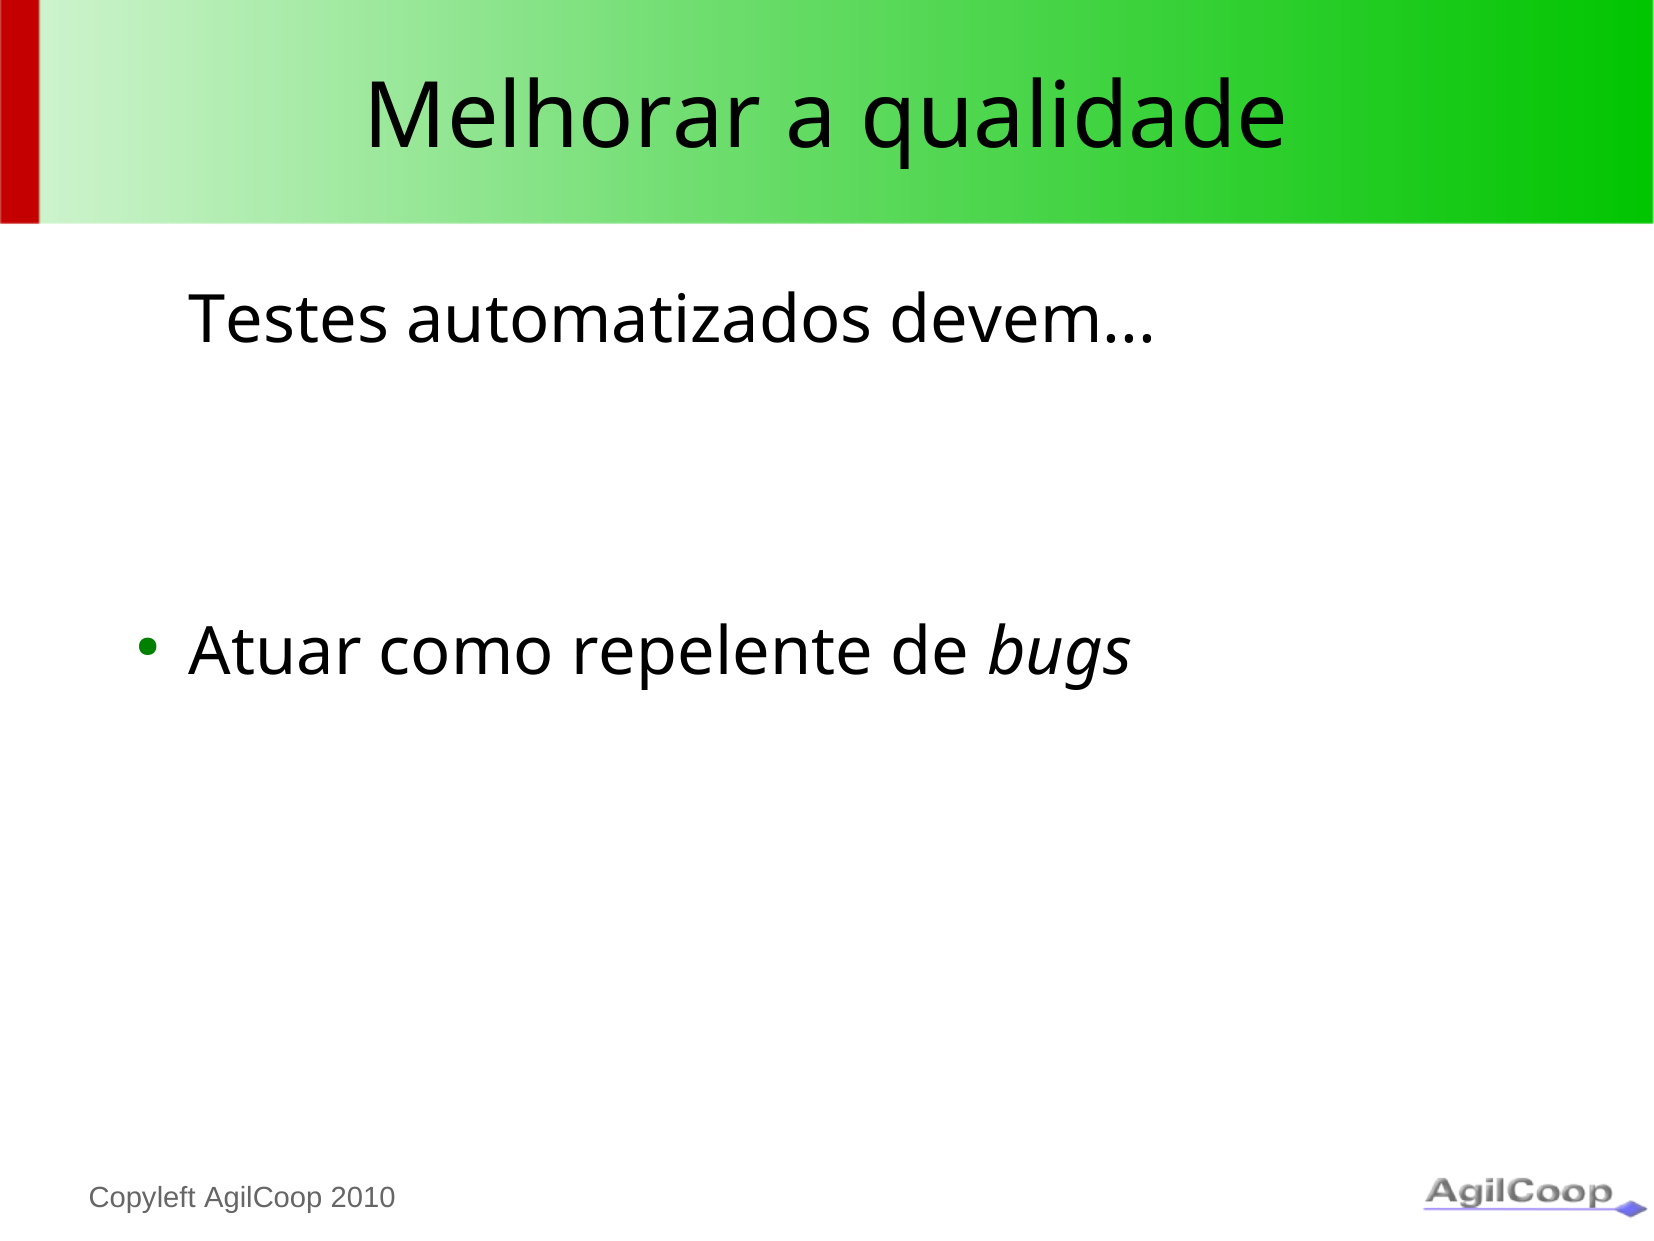

# Melhorar a qualidade
Testes automatizados devem...
Atuar como repelente de bugs
Copyleft AgilCoop 2010